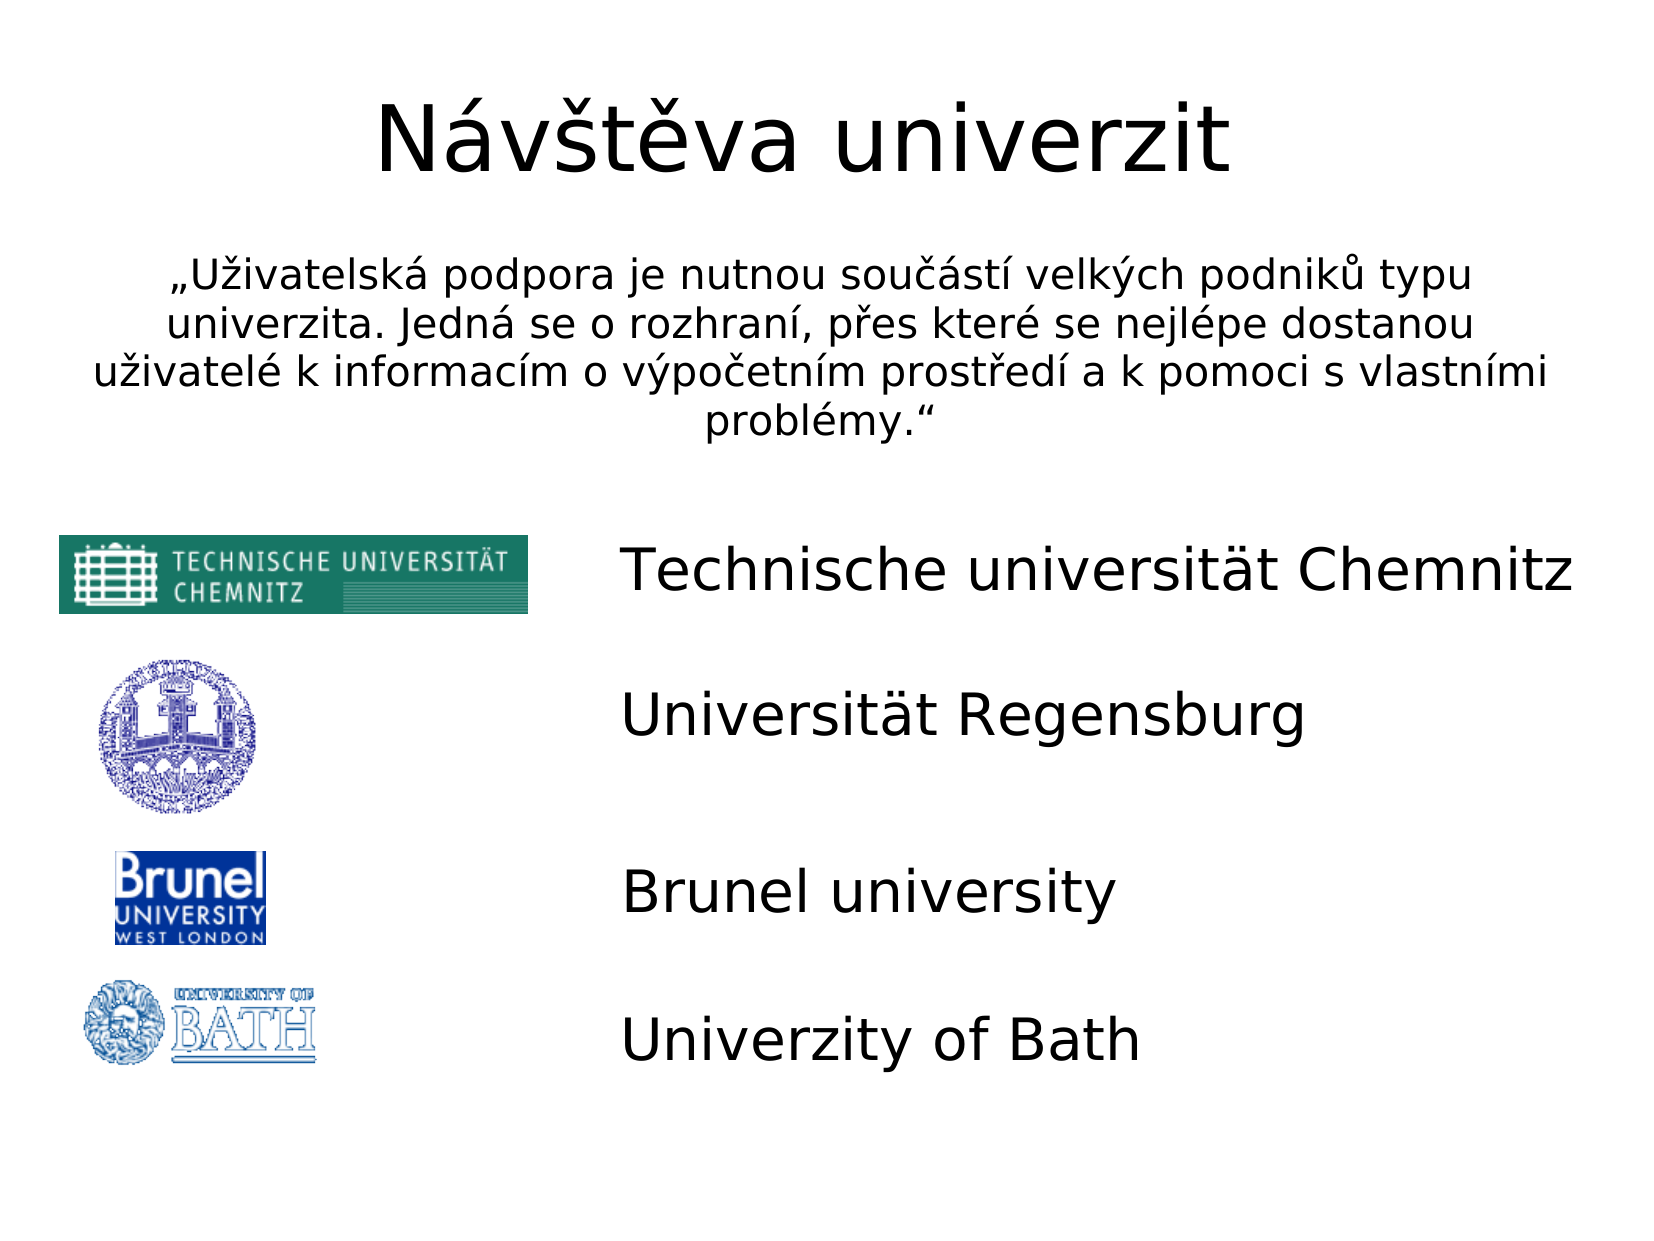

# Návštěva univerzit
„Uživatelská podpora je nutnou součástí velkých podniků typu univerzita. Jedná se o rozhraní, přes které se nejlépe dostanou uživatelé k informacím o výpočetním prostředí a k pomoci s vlastními problémy.“
Technische universität Chemnitz
Universität Regensburg
Brunel university
Univerzity of Bath